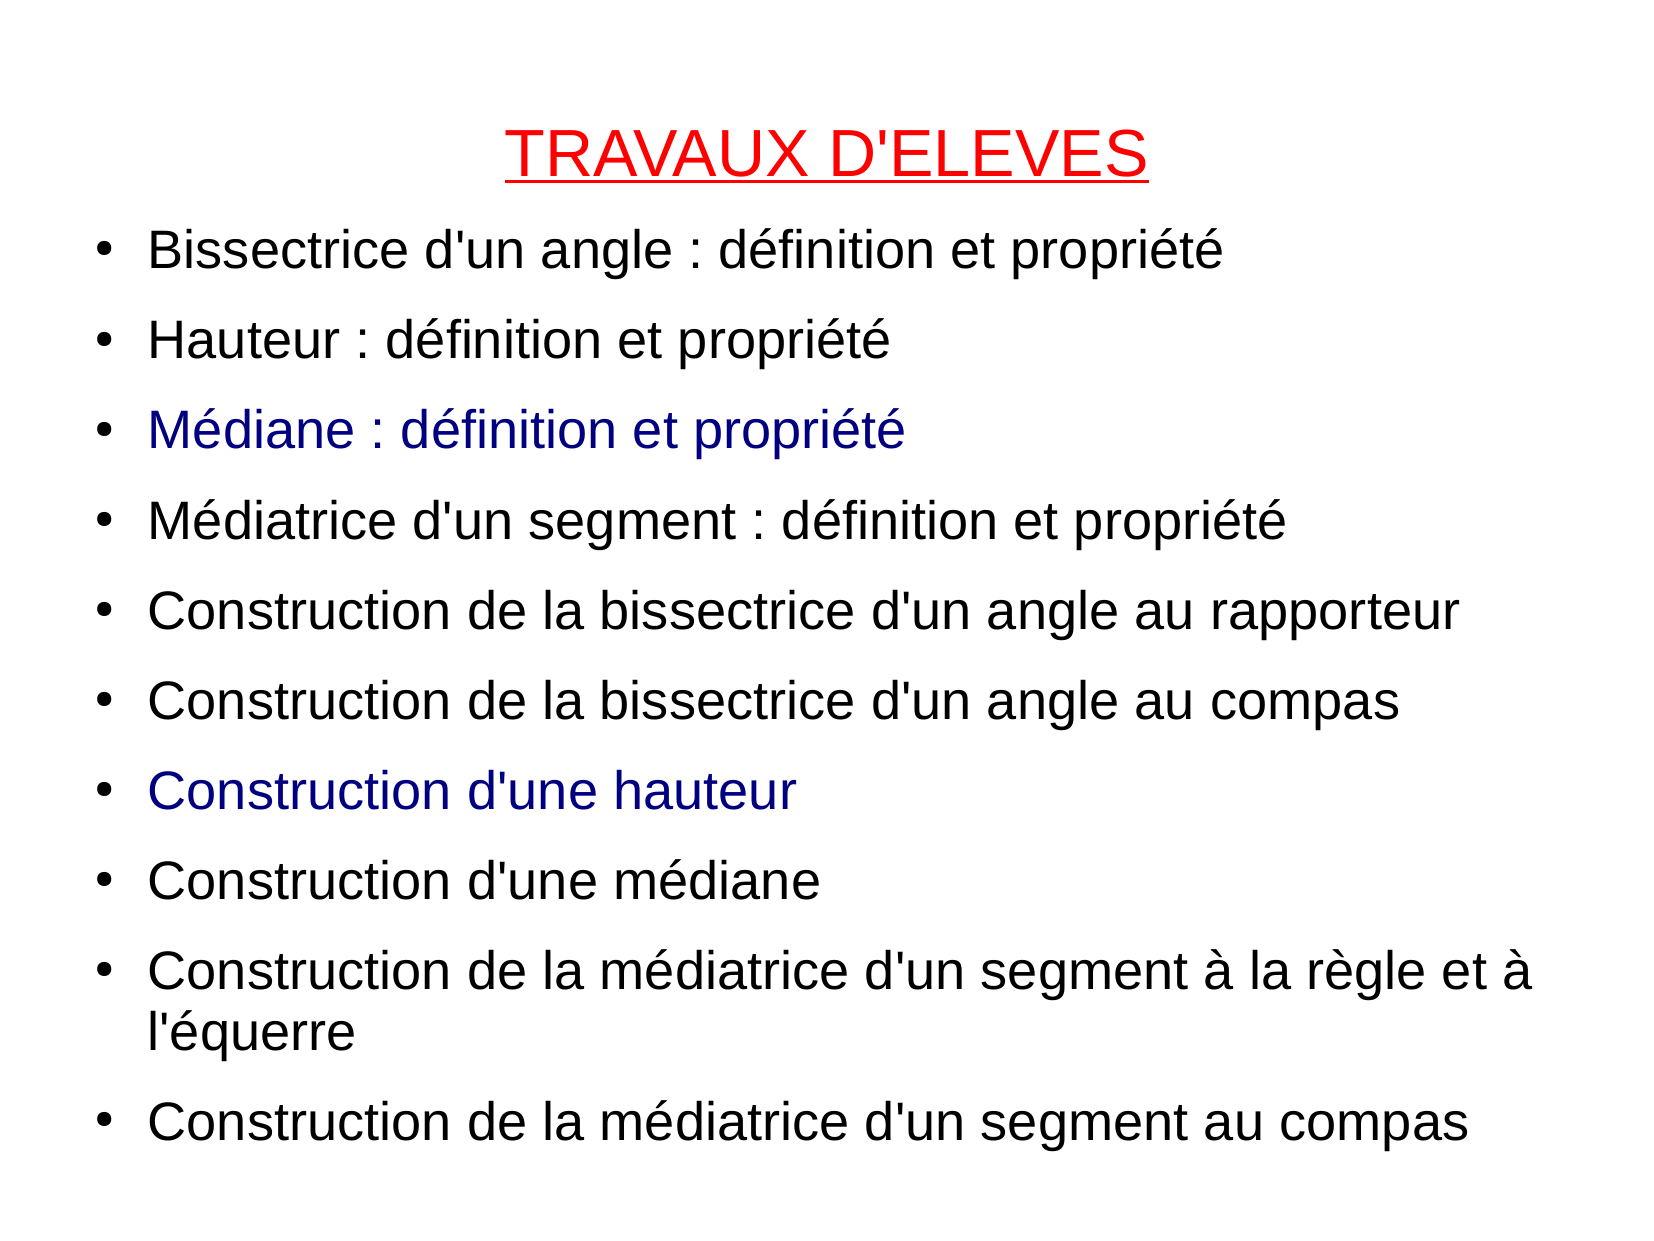

# TRAVAUX D'ELEVES
Bissectrice d'un angle : définition et propriété
Hauteur : définition et propriété
Médiane : définition et propriété
Médiatrice d'un segment : définition et propriété
Construction de la bissectrice d'un angle au rapporteur
Construction de la bissectrice d'un angle au compas
Construction d'une hauteur
Construction d'une médiane
Construction de la médiatrice d'un segment à la règle et à l'équerre
Construction de la médiatrice d'un segment au compas